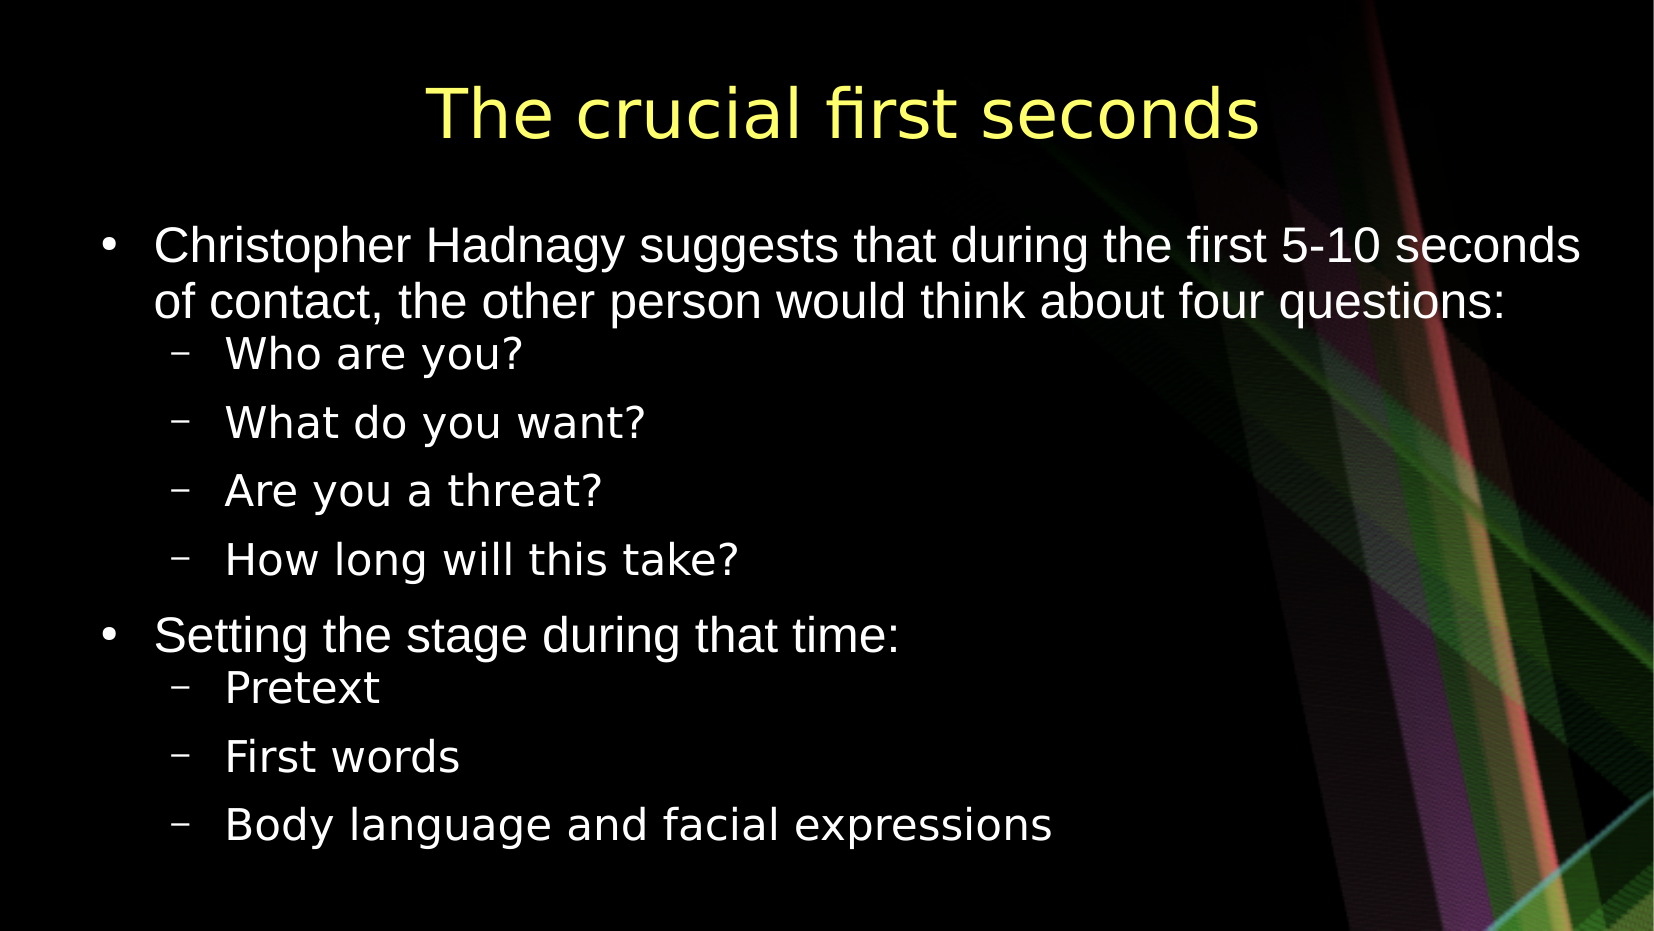

# The crucial first seconds
Christopher Hadnagy suggests that during the first 5-10 seconds of contact, the other person would think about four questions:
Who are you?
What do you want?
Are you a threat?
How long will this take?
Setting the stage during that time:
Pretext
First words
Body language and facial expressions